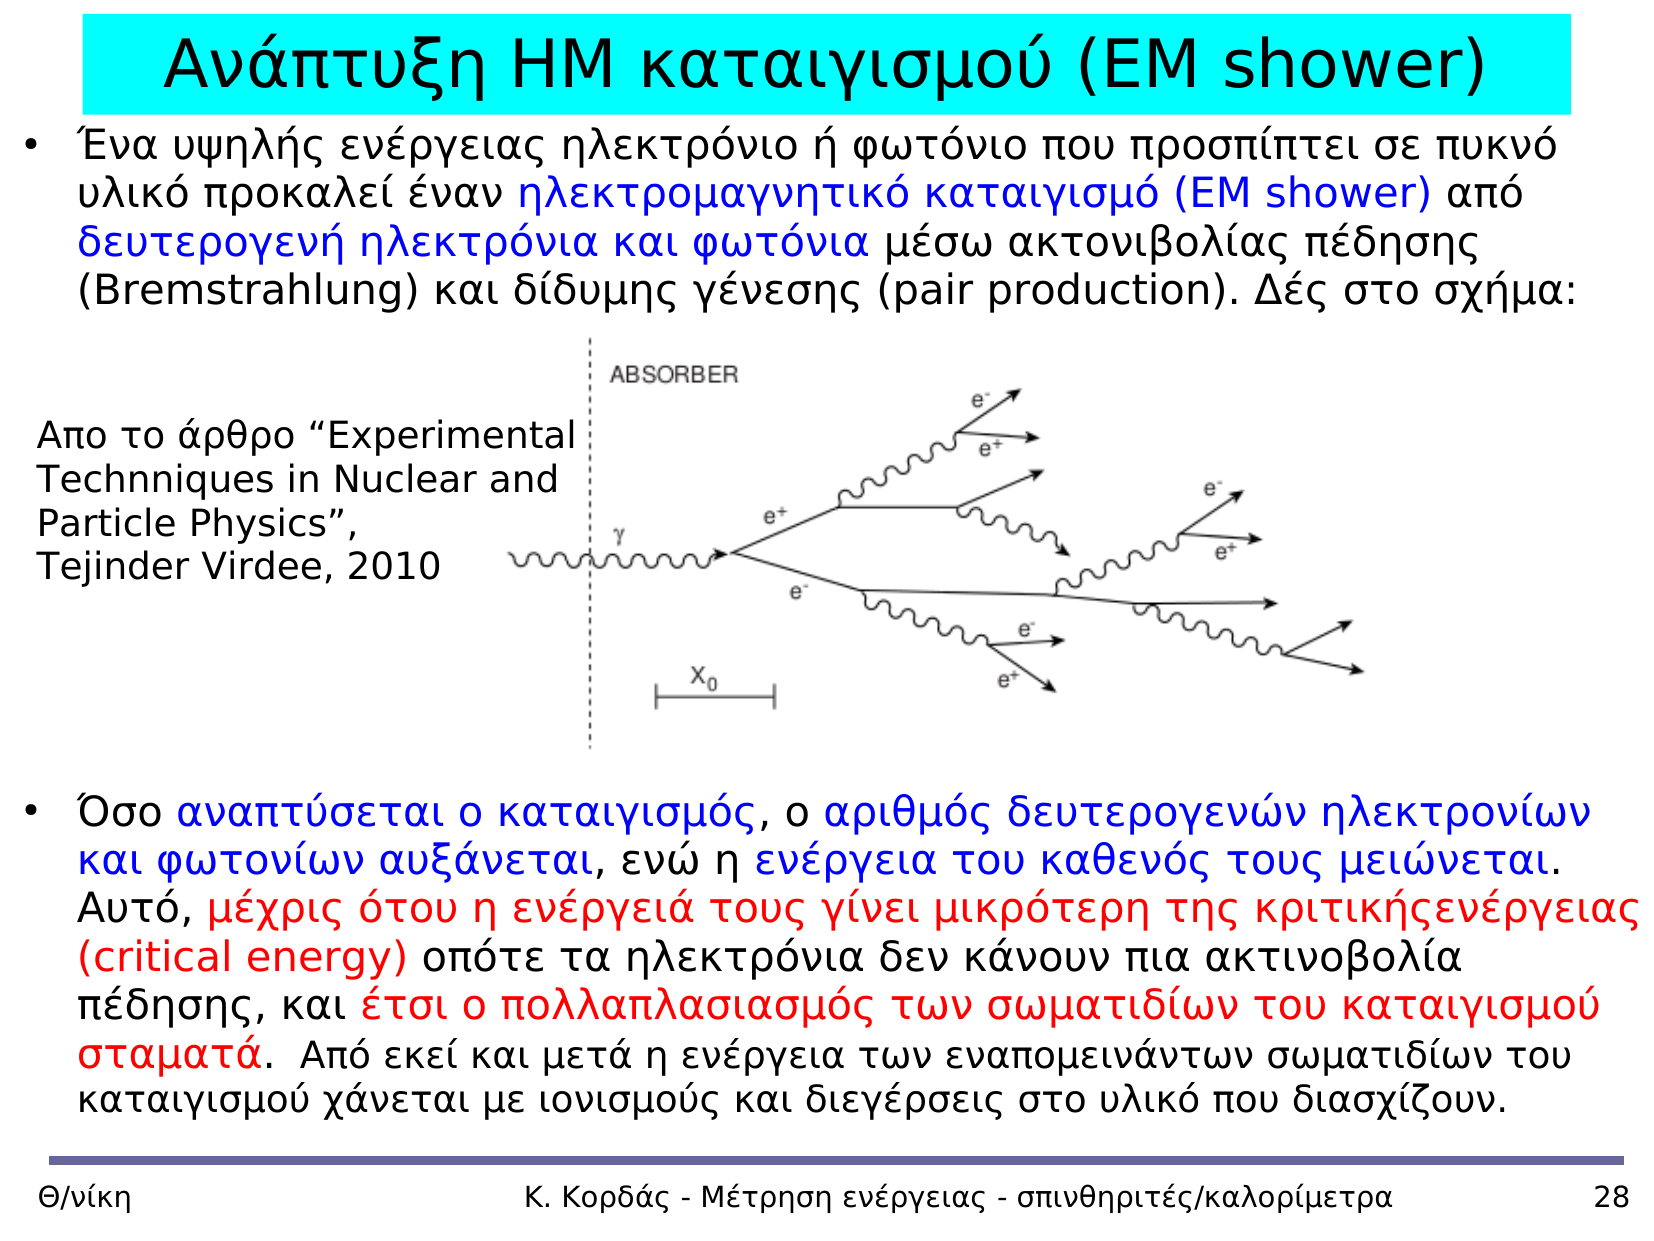

# Ανάπτυξη HM καταιγισμού (ΕΜ shower)
Ένα υψηλής ενέργειας ηλεκτρόνιο ή φωτόνιο που προσπίπτει σε πυκνό υλικό προκαλεί έναν ηλεκτρομαγνητικό καταιγισμό (ΕΜ shower) από δευτερογενή ηλεκτρόνια και φωτόνια μέσω ακτονιβολίας πέδησης (Bremstrahlung) και δίδυμης γένεσης (pair production). Δές στο σχήμα:
Όσο αναπτύσεται ο καταιγισμός, ο αριθμός δευτερογενών ηλεκτρονίων και φωτονίων αυξάνεται, ενώ η ενέργεια του καθενός τους μειώνεται. Αυτό, μέχρις ότου η ενέργειά τους γίνει μικρότερη της κριτικήςενέργειας (critical energy) οπότε τα ηλεκτρόνια δεν κάνουν πια ακτινοβολία πέδησης, και έτσι ο πολλαπλασιασμός των σωματιδίων του καταιγισμού σταματά. Από εκεί και μετά η ενέργεια των εναπομεινάντων σωματιδίων του καταιγισμού χάνεται με ιονισμούς και διεγέρσεις στο υλικό που διασχίζουν.
Απο το άρθρο “Experimental
Technniques in Nuclear and
Particle Physics”,
Tejinder Virdee, 2010
Θ/νίκη
Κ. Κορδάς - Μέτρηση ενέργειας - σπινθηριτές/καλορίμετρα
28